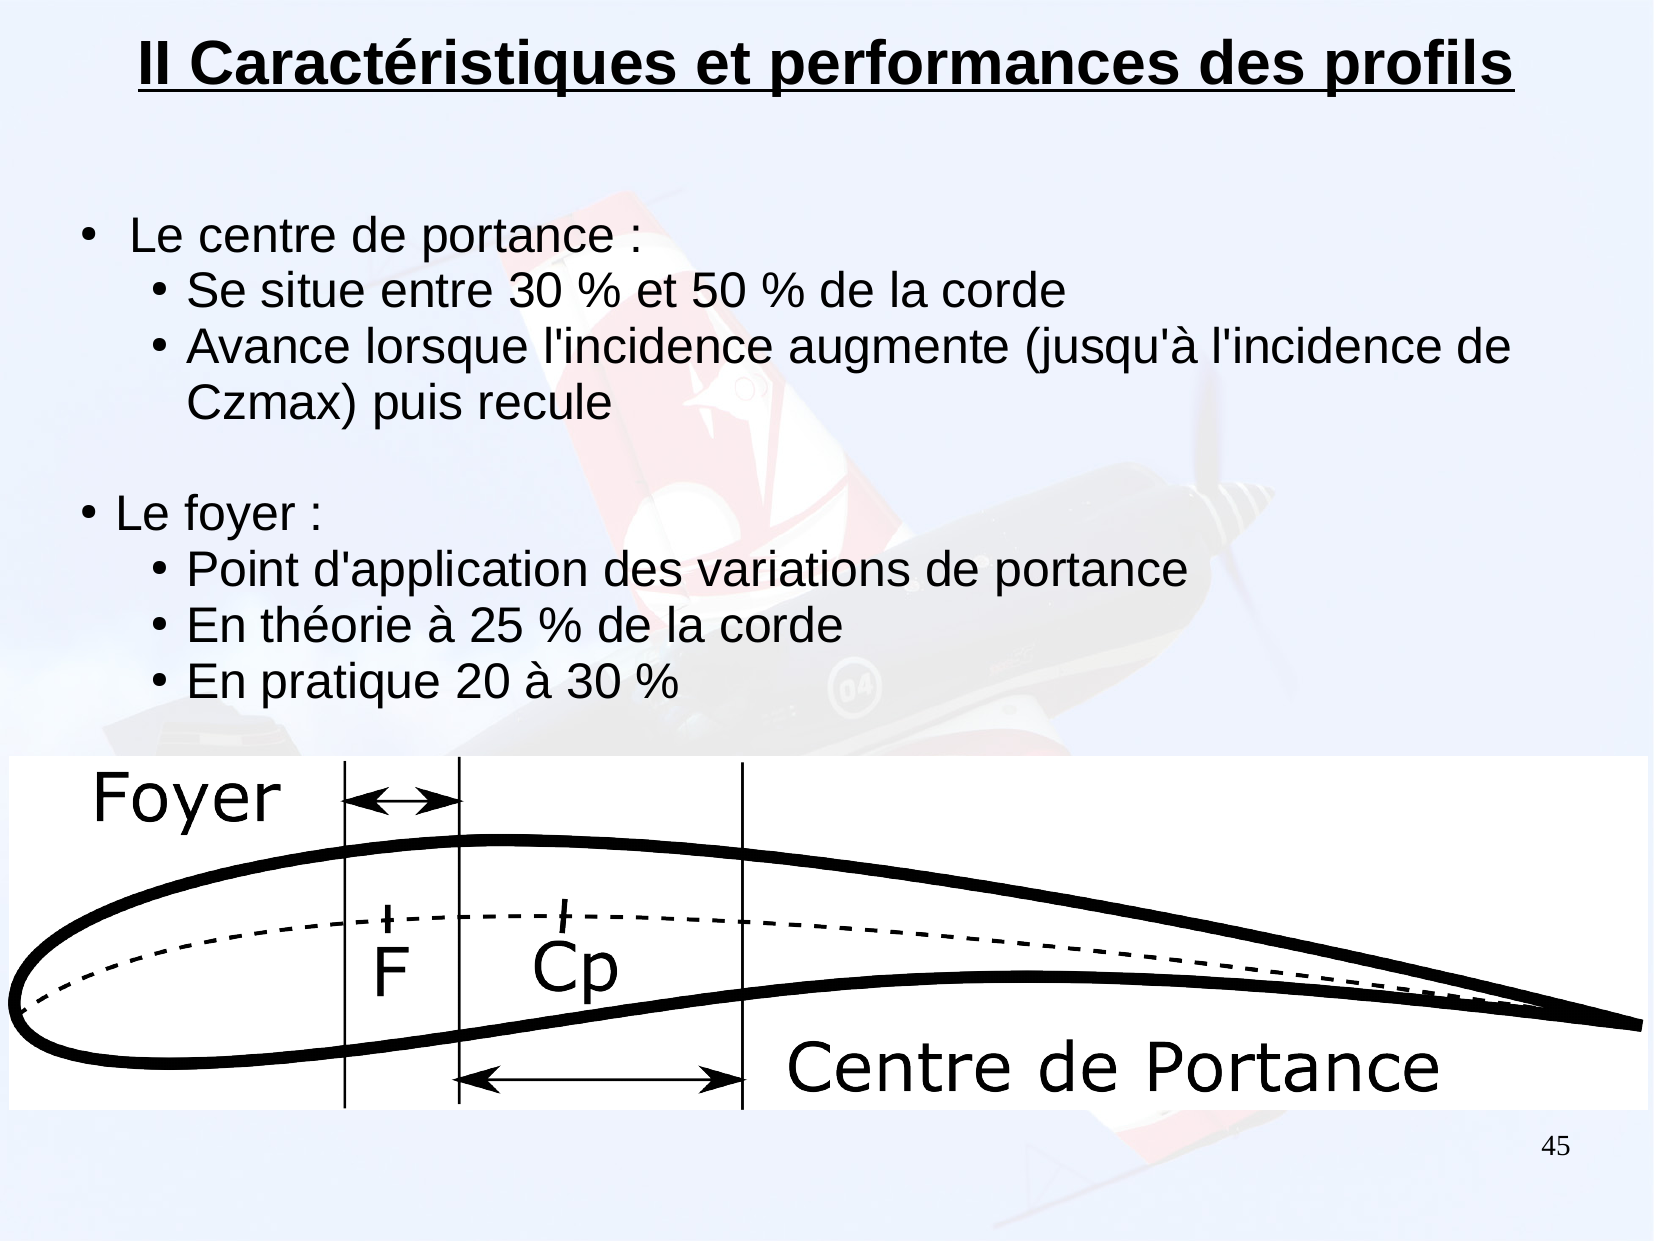

# II Caractéristiques et performances des profils
 Le centre de portance :
Se situe entre 30 % et 50 % de la corde
Avance lorsque l'incidence augmente (jusqu'à l'incidence de Czmax) puis recule
Le foyer :
Point d'application des variations de portance
En théorie à 25 % de la corde
En pratique 20 à 30 %
45